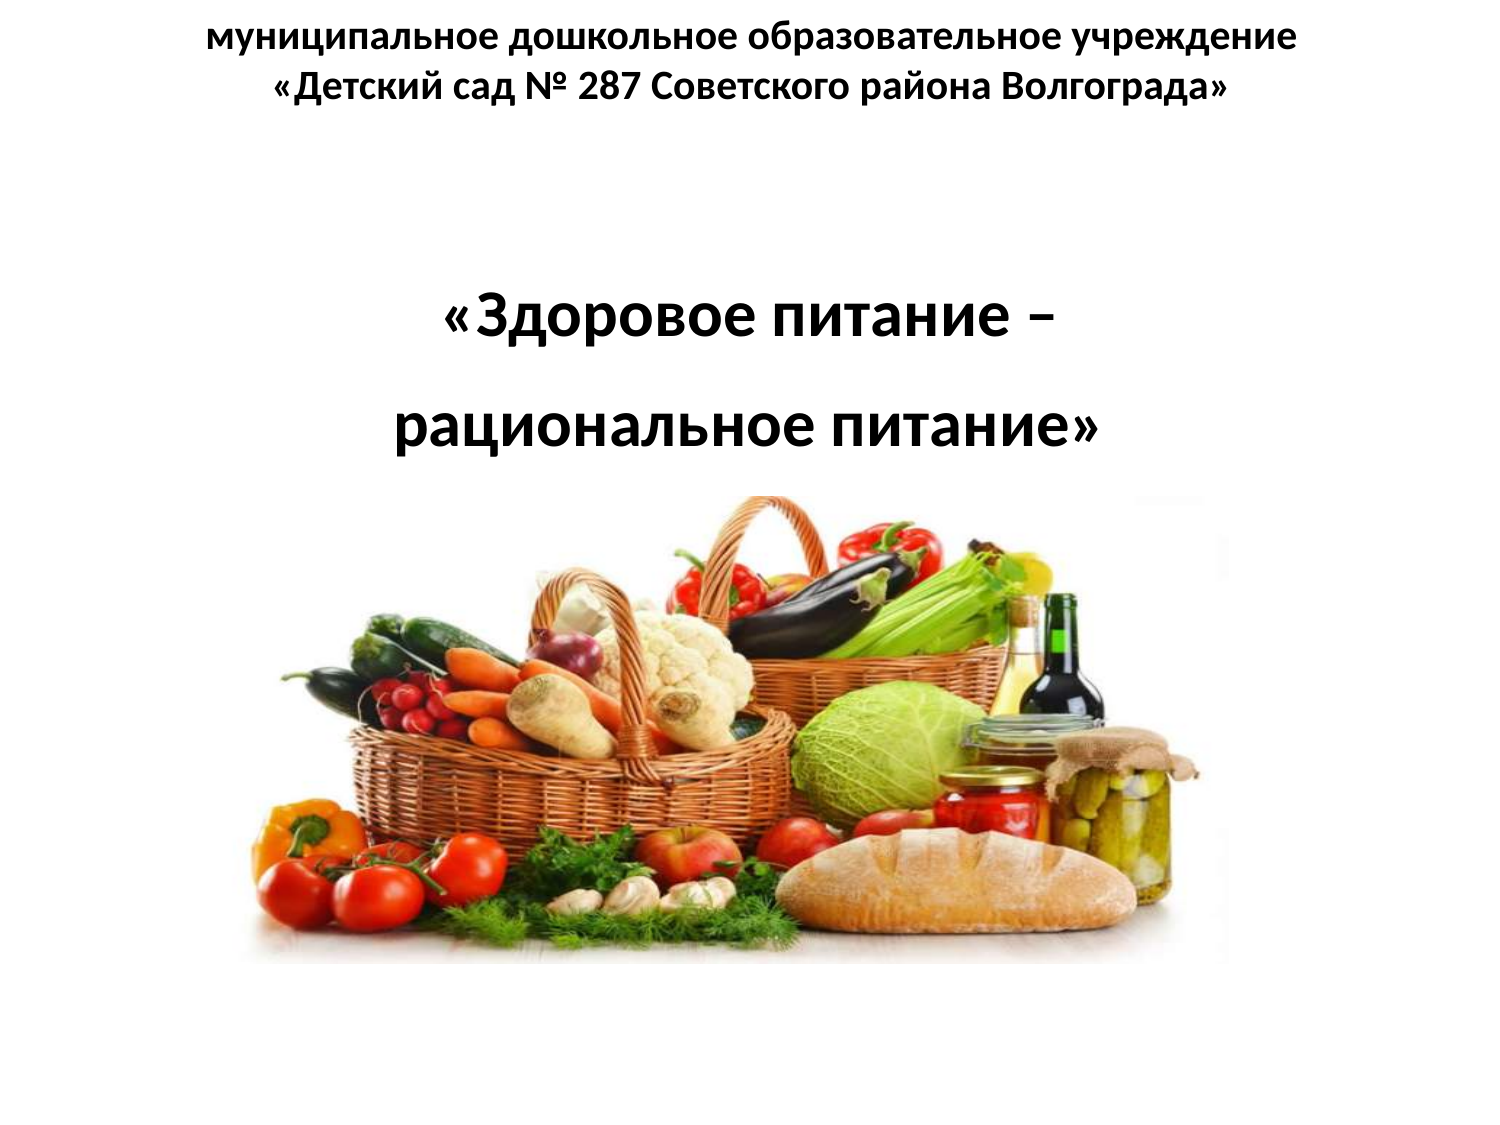

# муниципальное дошкольное образовательное учреждение «Детский сад № 287 Советского района Волгограда»
 «Здоровое питание –
рациональное питание»